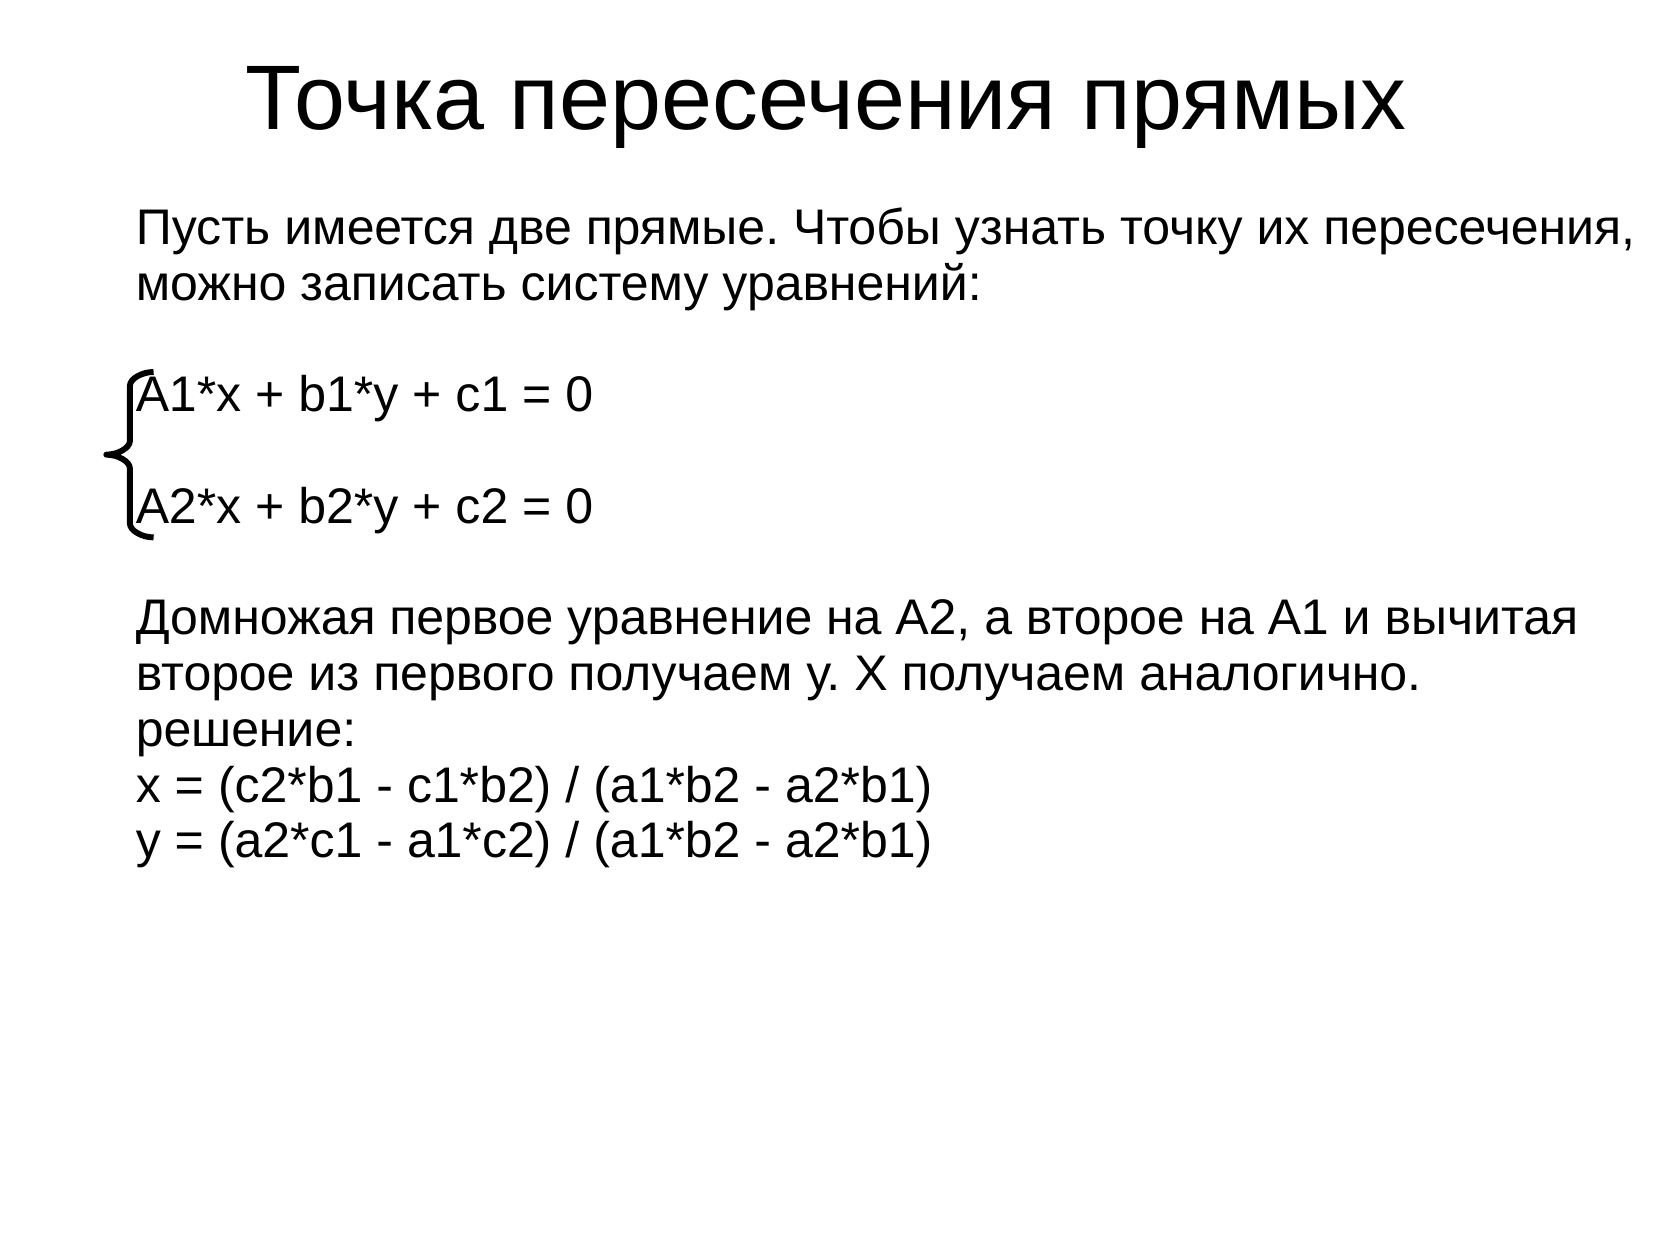

# Точка пересечения прямых
Пусть имеется две прямые. Чтобы узнать точку их пересечения,
можно записать систему уравнений:
A1*x + b1*y + c1 = 0
A2*x + b2*y + c2 = 0
Домножая первое уравнение на А2, а второе на А1 и вычитая
второе из первого получаем у. Х получаем аналогично.
решение:
x = (c2*b1 - c1*b2) / (a1*b2 - a2*b1)
y = (a2*c1 - a1*c2) / (a1*b2 - a2*b1)